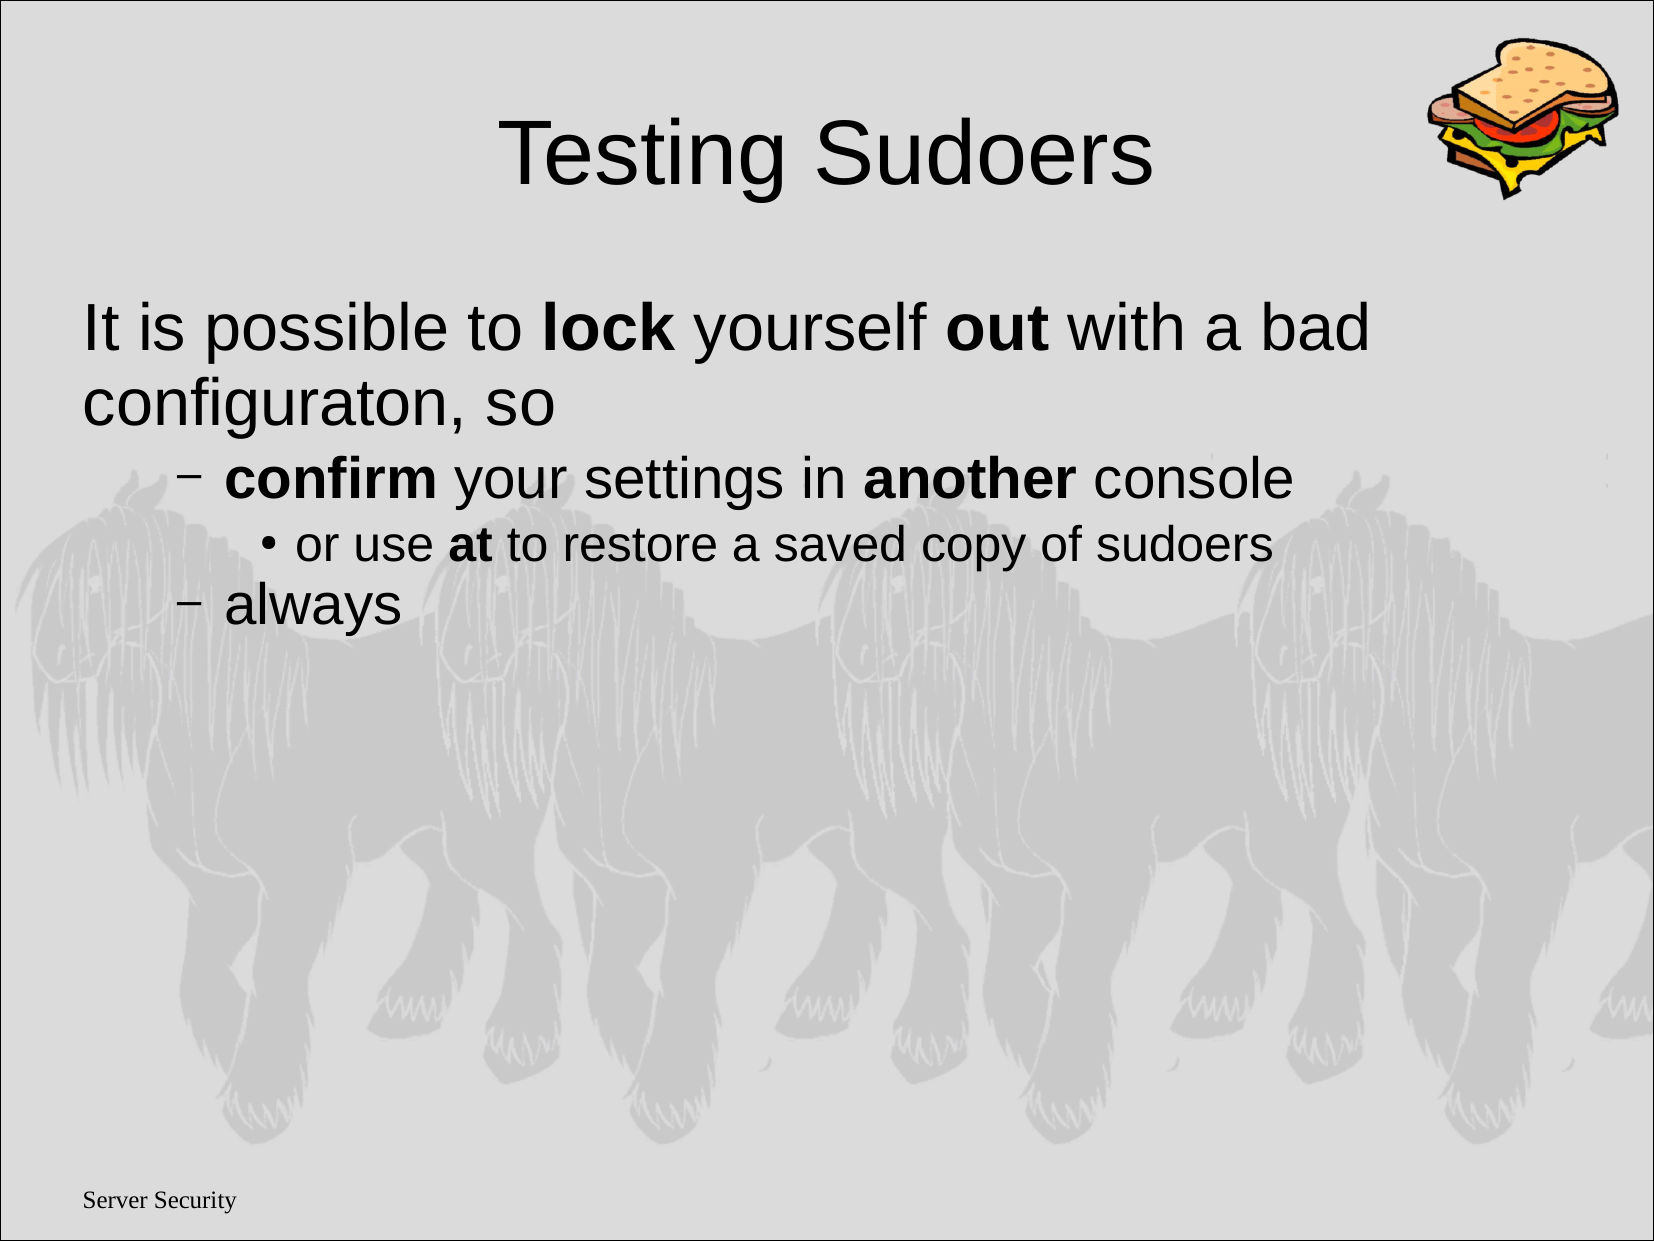

# Testing Sudoers
It is possible to lock yourself out with a bad configuraton, so
confirm your settings in another console
or use at to restore a saved copy of sudoers
always